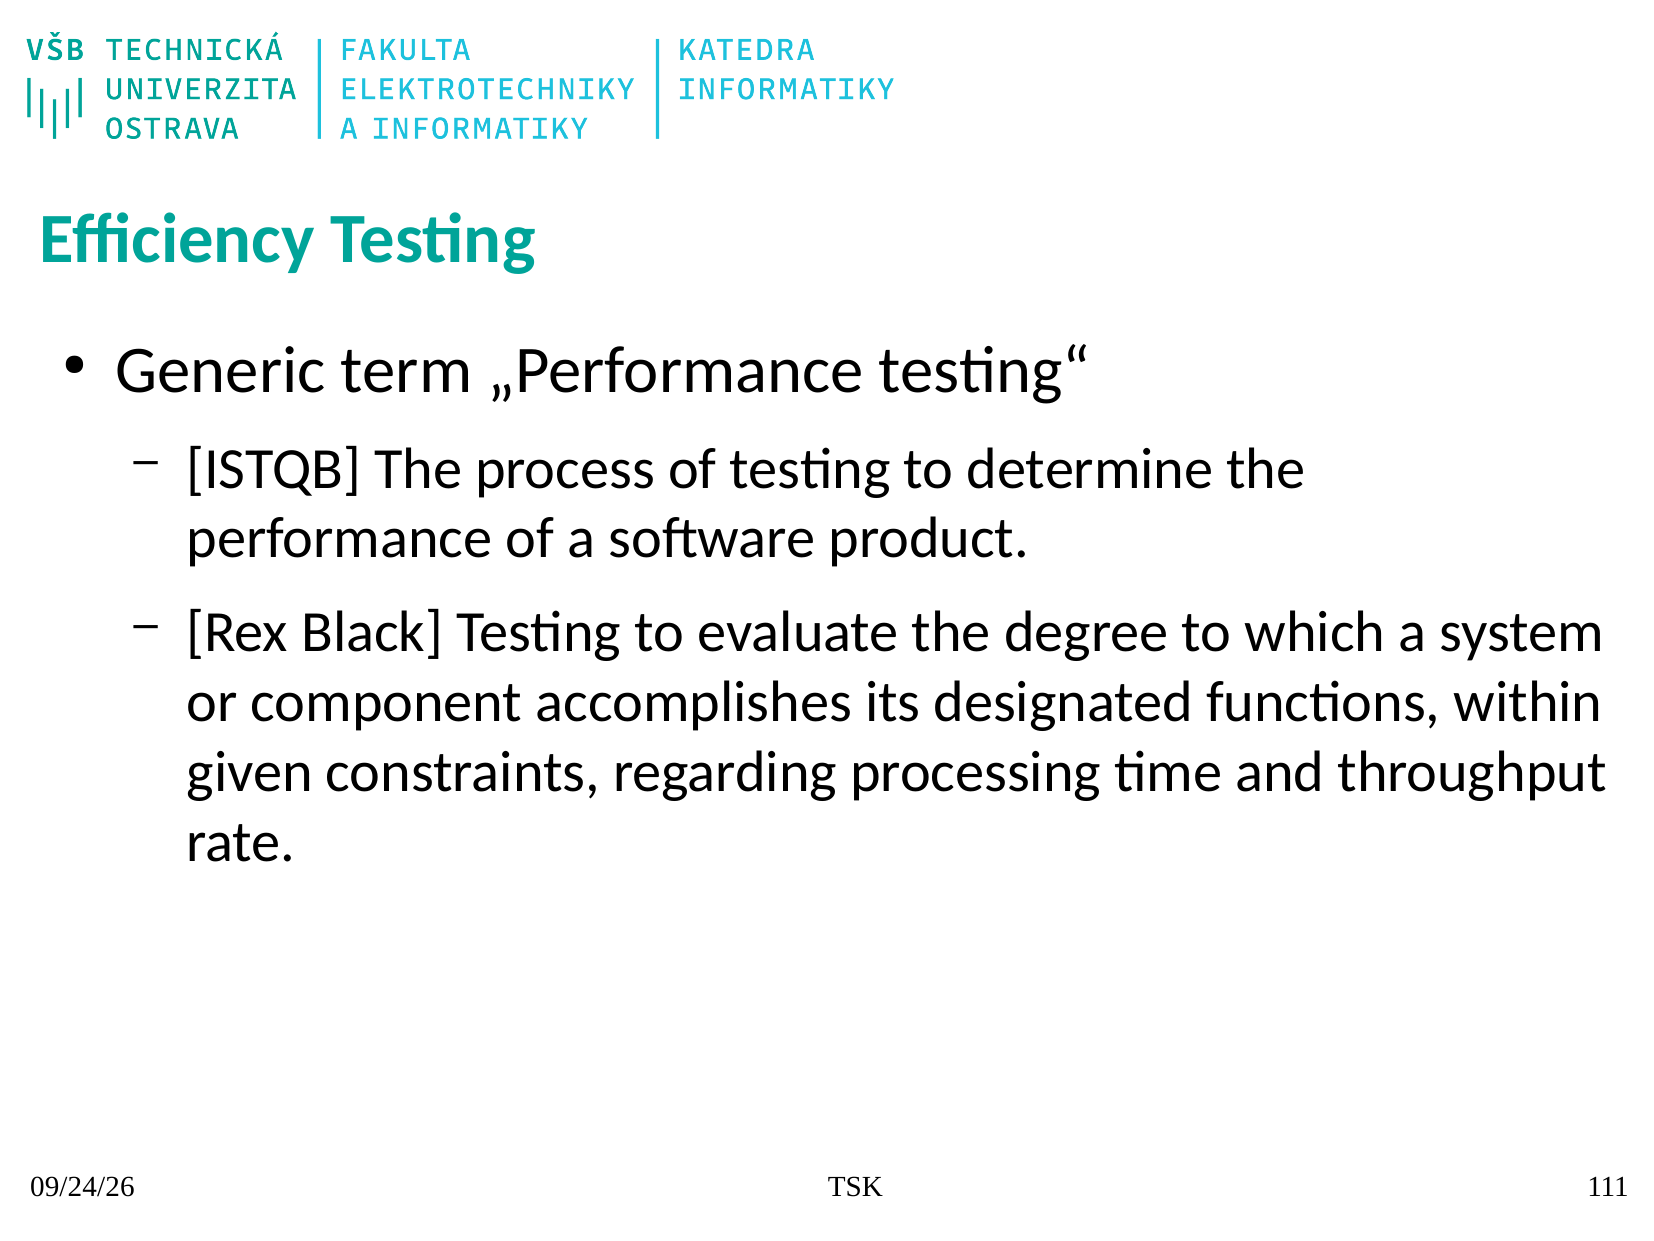

# Efficiency Testing
Generic term „Performance testing“
[ISTQB] The process of testing to determine the performance of a software product.
[Rex Black] Testing to evaluate the degree to which a system or component accomplishes its designated functions, within given constraints, regarding processing time and throughput rate.
TSK
111